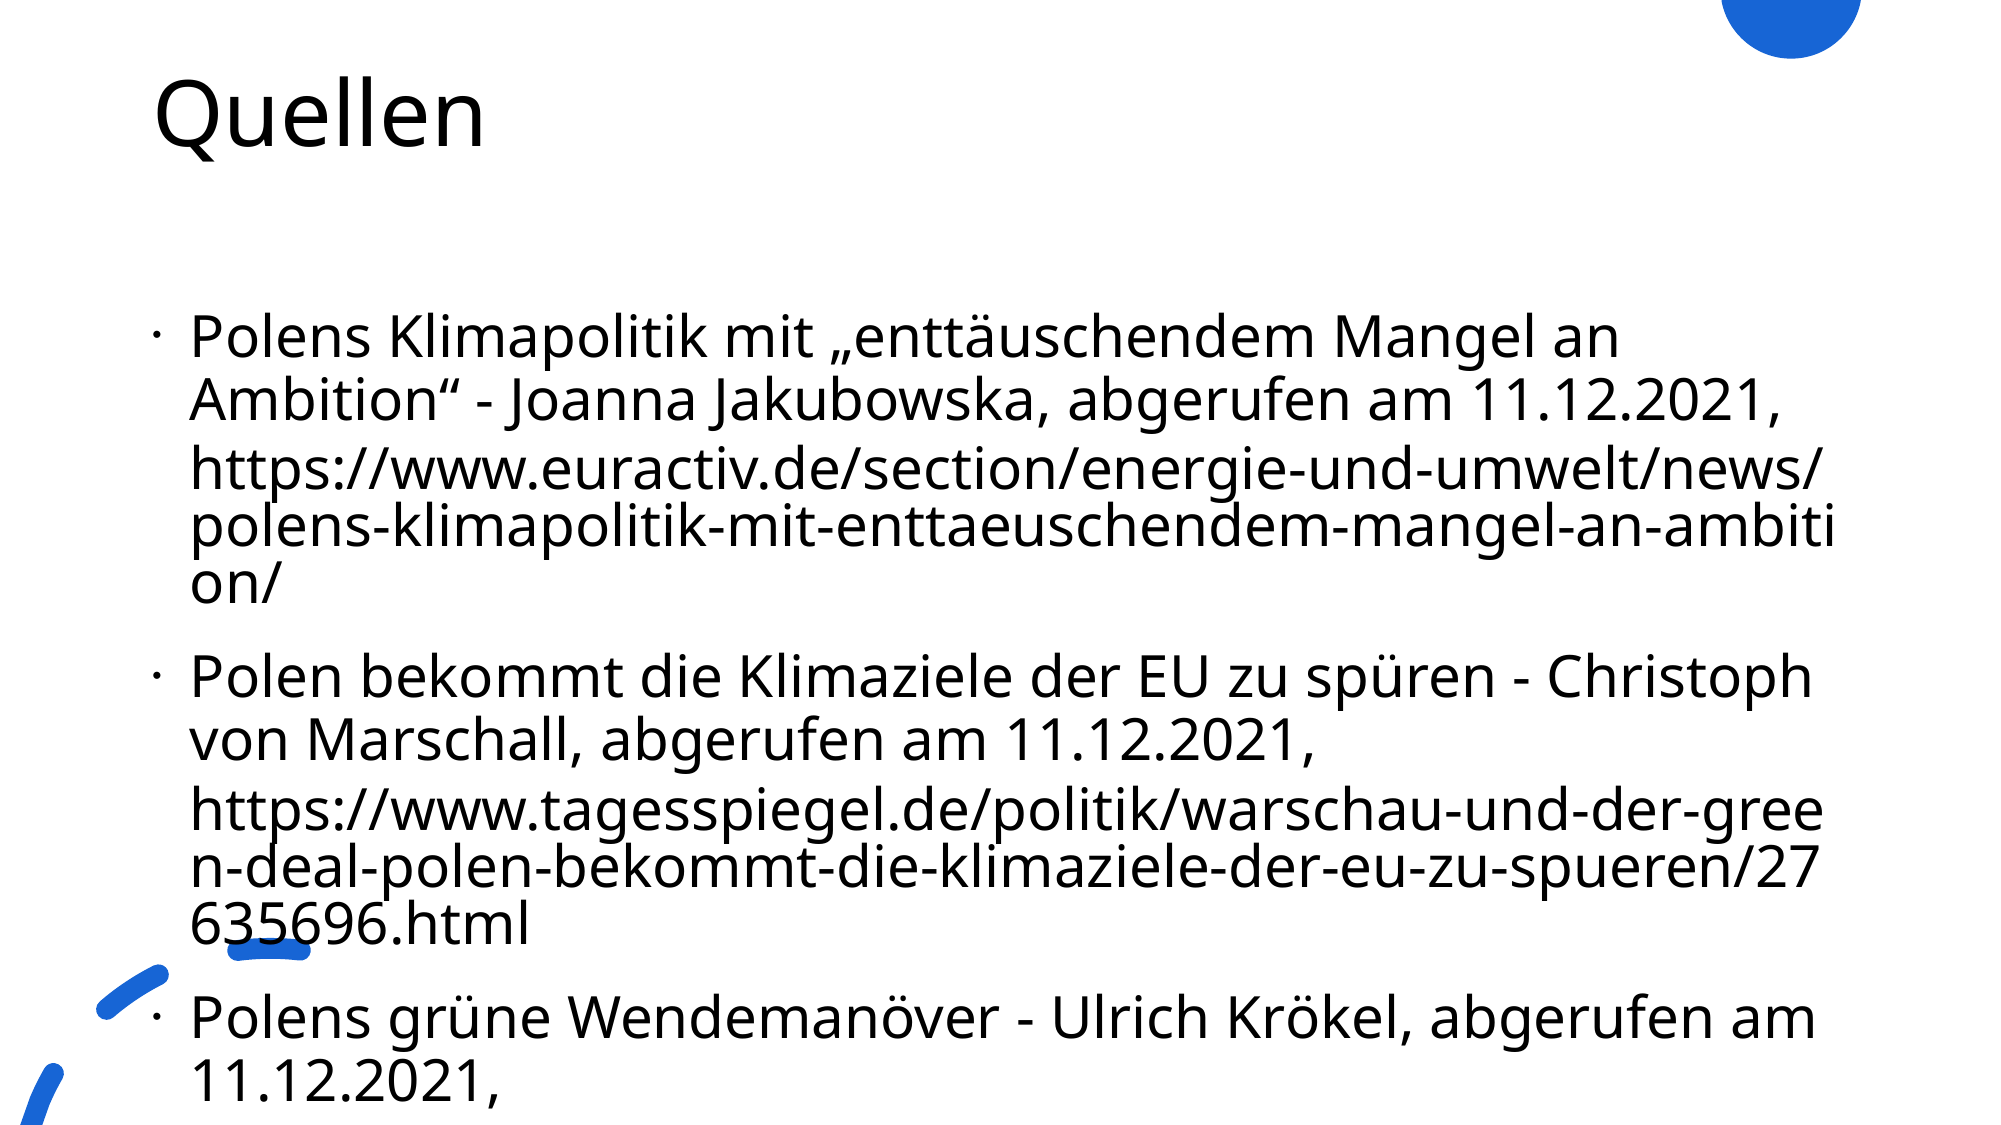

# Quellen
Polens Klimapolitik mit „enttäuschendem Mangel an Ambition“ - Joanna Jakubowska, abgerufen am 11.12.2021, https://www.euractiv.de/section/energie-und-umwelt/news/polens-klimapolitik-mit-enttaeuschendem-mangel-an-ambition/
Polen bekommt die Klimaziele der EU zu spüren - Christoph von Marschall, abgerufen am 11.12.2021, https://www.tagesspiegel.de/politik/warschau-und-der-green-deal-polen-bekommt-die-klimaziele-der-eu-zu-spueren/27635696.html
Polens grüne Wendemanöver - Ulrich Krökel, abgerufen am 11.12.2021, https://www.zeit.de/wirtschaft/2019-12/pis-green-deal-eu-polen-klimaschutz?utm_referrer=https%3A%2F%2Fwww.google.com%2F
Wirtschaftslage in Polen, abgerufen am 11.12.2021, https://polen.diplo.de/pl-de/02-themen/02-3-wirtschaft/02-wirtschaftslage-polen/-/2313784
Analyse: Realisiert Mateusz Morawiecki den "Morawiecki-Plan"? Die Wirtschaftspolitik der PiS-Regierung nach zweieinhalb Jahren im Amt – Dr. habil. Rafal Riedel, https://www.bpb.de/271261/analyse-realisiert-mateusz-morawiecki-den-morawiecki-plan-die-wirtschaftspolitik-der-pis-regierung-nach-zweieinhalb-jahren-im-amt